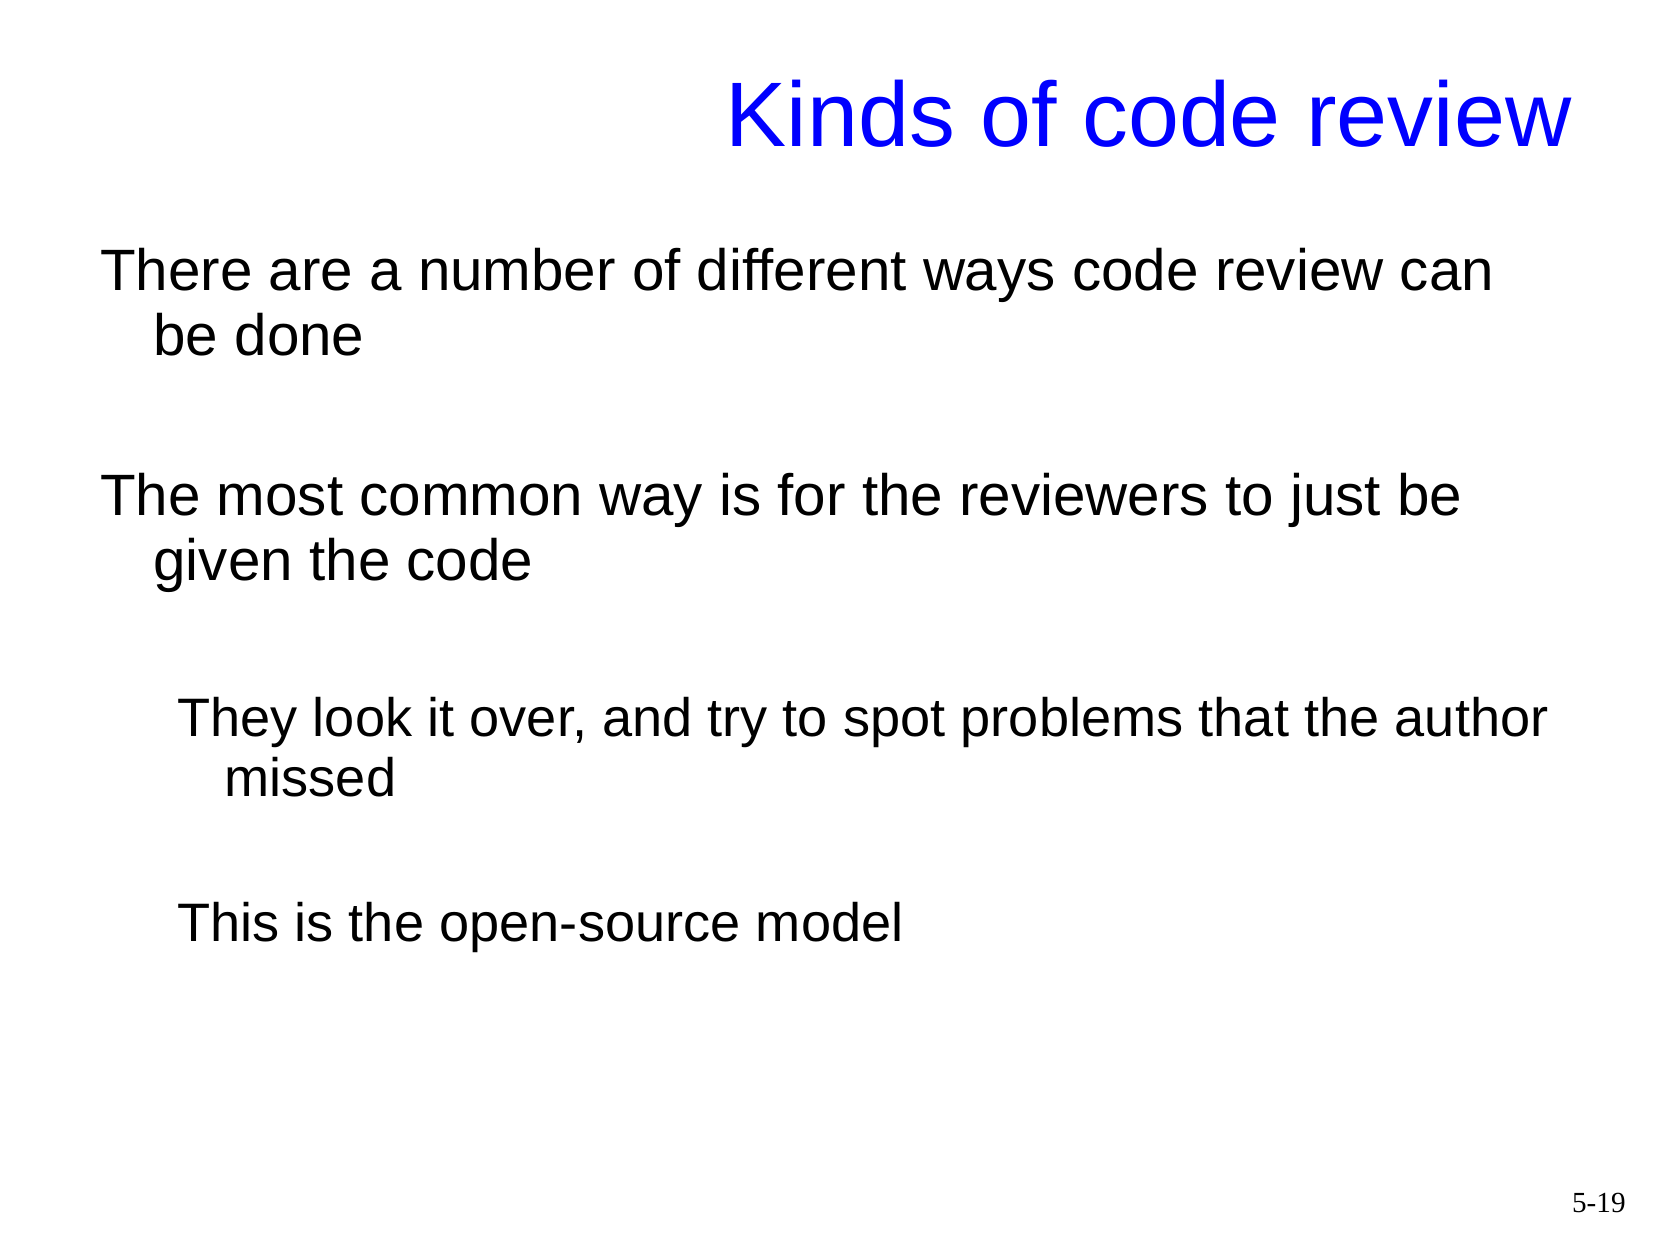

# Kinds of code review
There are a number of different ways code review can be done
The most common way is for the reviewers to just be given the code
They look it over, and try to spot problems that the author missed
This is the open-source model